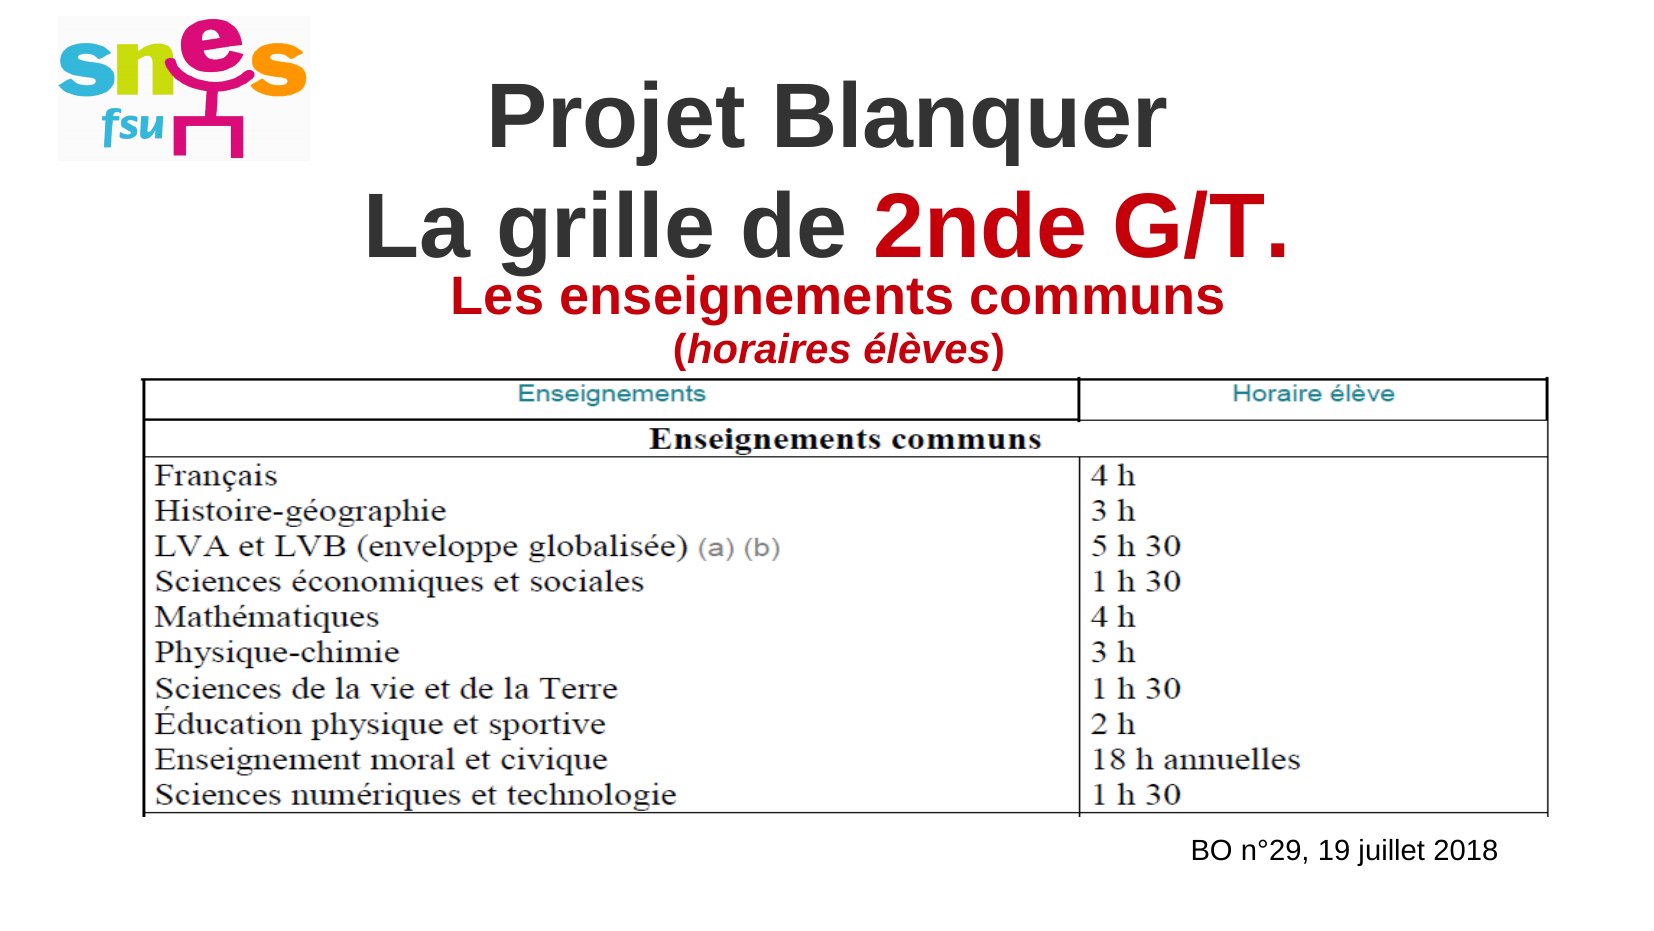

# Projet Blanquer La grille de 2nde G/T.
Les enseignements communs
(horaires élèves)
BO n°29, 19 juillet 2018